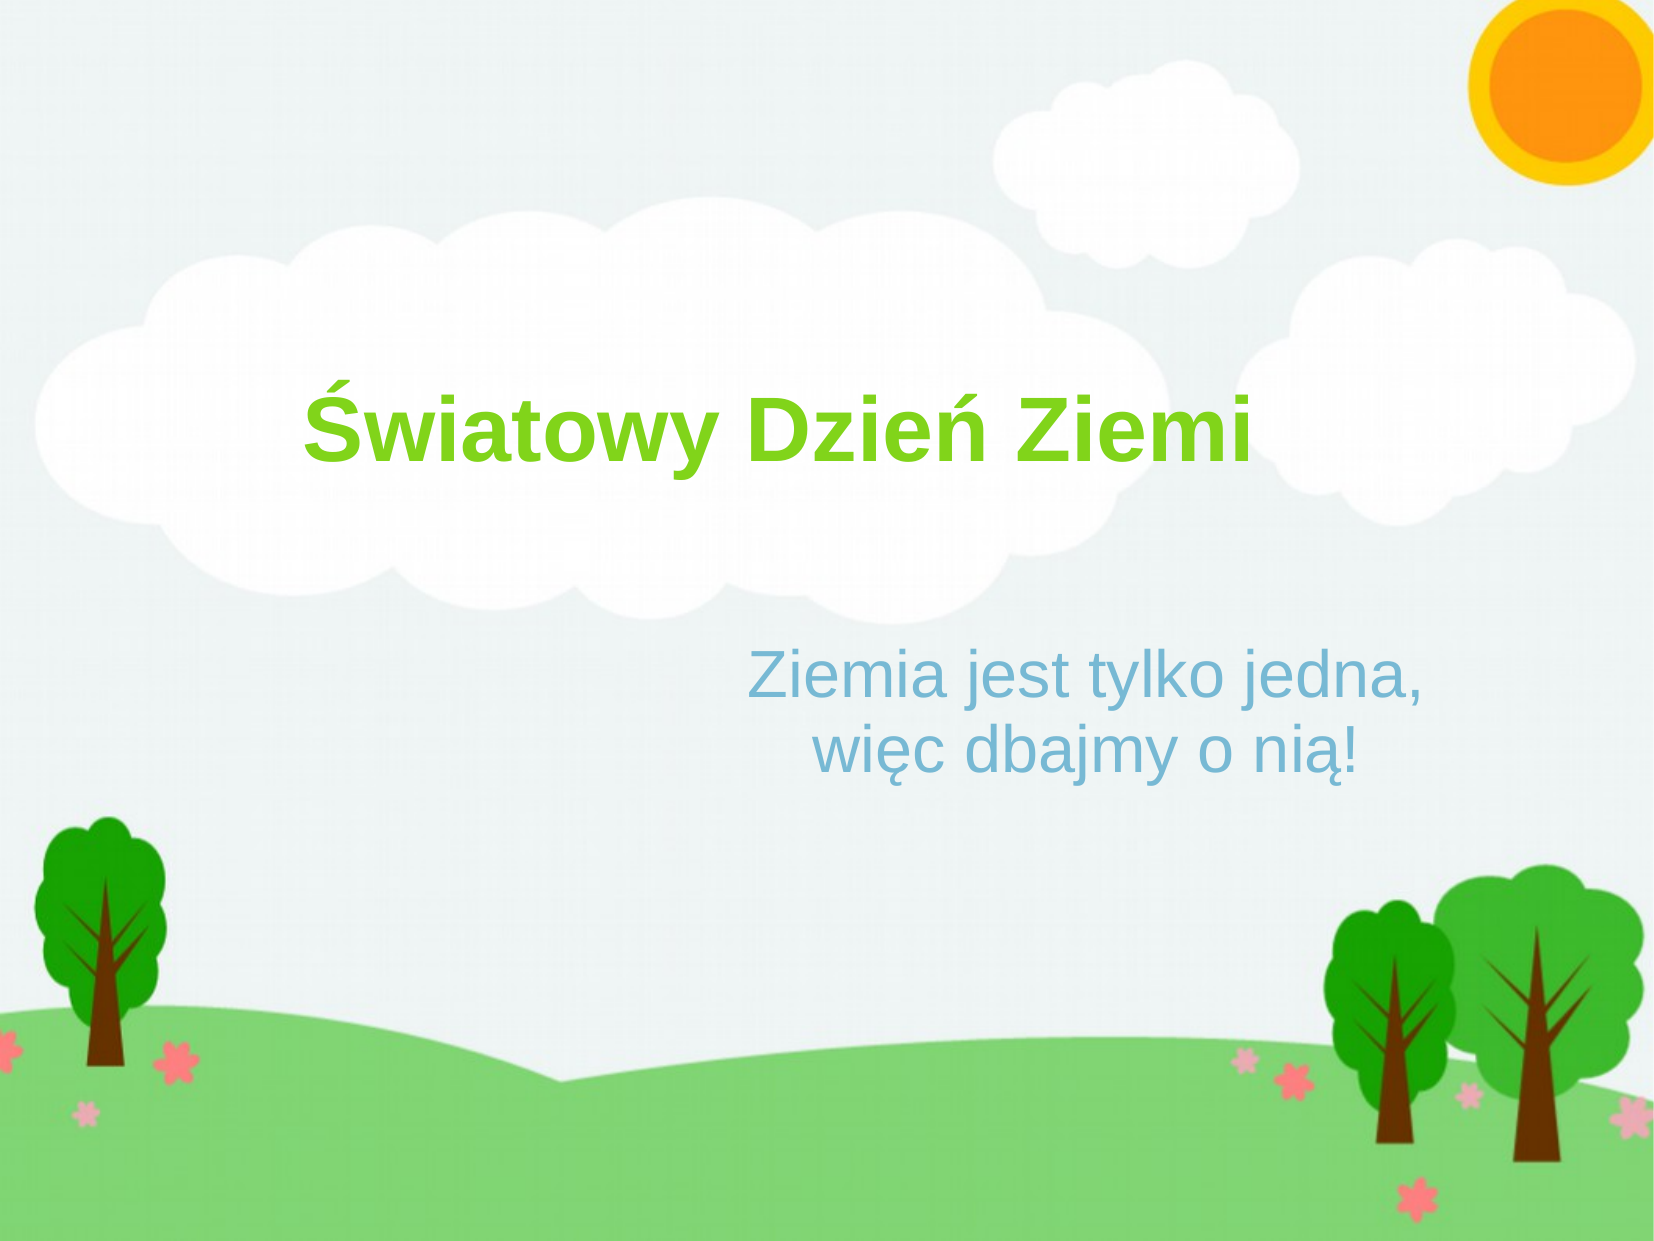

# Światowy Dzień Ziemi
Ziemia jest tylko jedna,
więc dbajmy o nią!